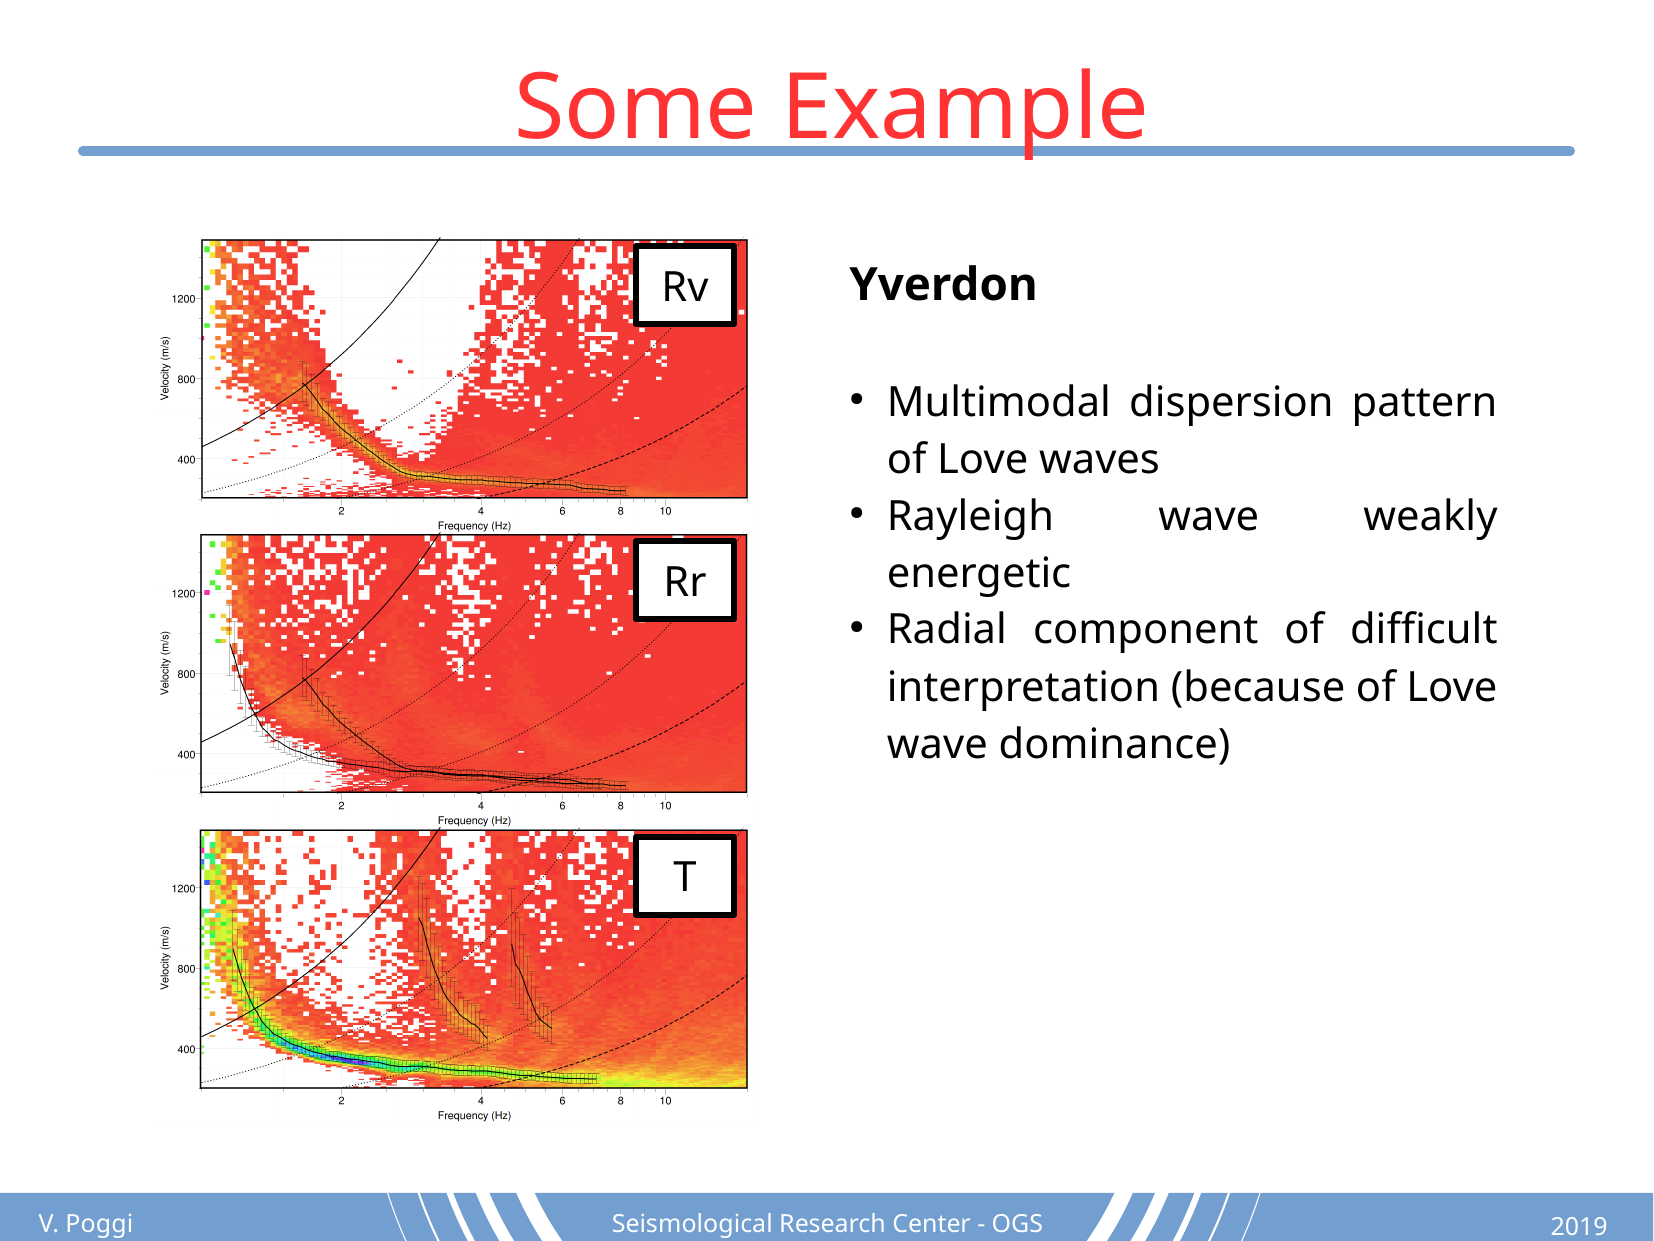

Some Example
Yverdon
Multimodal dispersion pattern of Love waves
Rayleigh wave weakly energetic
Radial component of difficult interpretation (because of Love wave dominance)
Rv
Rr
T